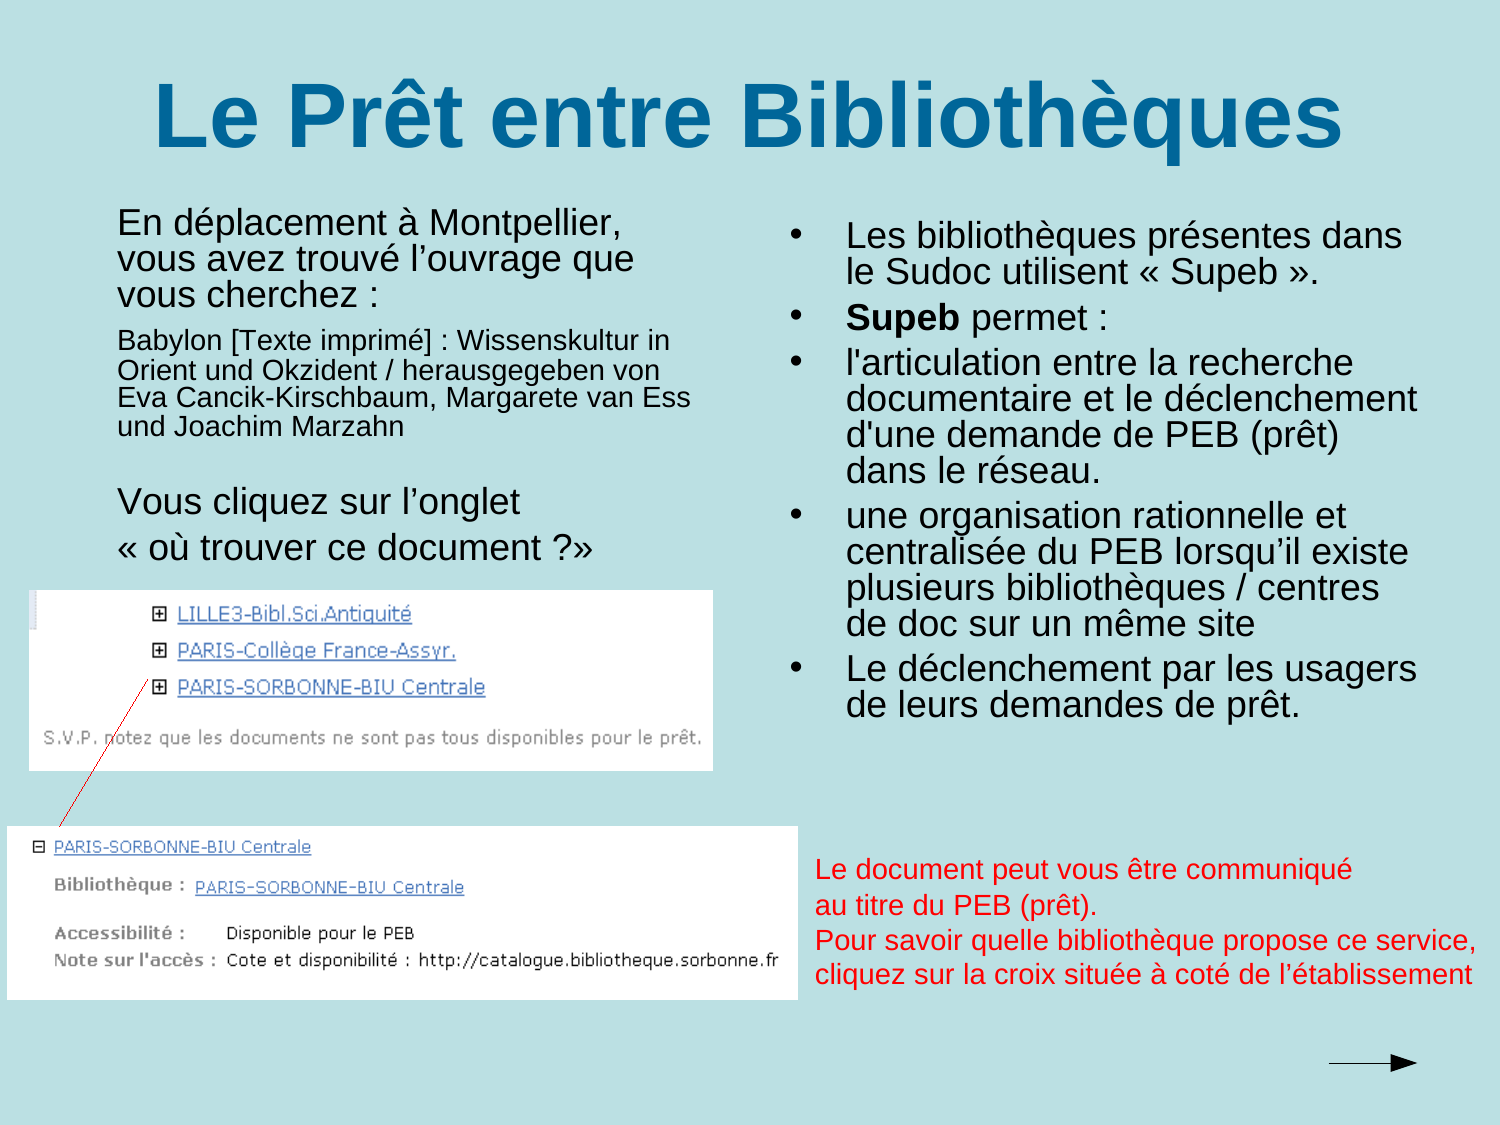

# Le Prêt entre Bibliothèques
	En déplacement à Montpellier, vous avez trouvé l’ouvrage que vous cherchez :
	Babylon [Texte imprimé] : Wissenskultur in Orient und Okzident / herausgegeben von Eva Cancik-Kirschbaum, Margarete van Ess und Joachim Marzahn
	Vous cliquez sur l’onglet
	« où trouver ce document ?»
Les bibliothèques présentes dans le Sudoc utilisent « Supeb ».
Supeb permet :
l'articulation entre la recherche documentaire et le déclenchement d'une demande de PEB (prêt) dans le réseau.
une organisation rationnelle et centralisée du PEB lorsqu’il existe plusieurs bibliothèques / centres de doc sur un même site
Le déclenchement par les usagers de leurs demandes de prêt.
Le document peut vous être communiqué
au titre du PEB (prêt).
Pour savoir quelle bibliothèque propose ce service,
cliquez sur la croix située à coté de l’établissement